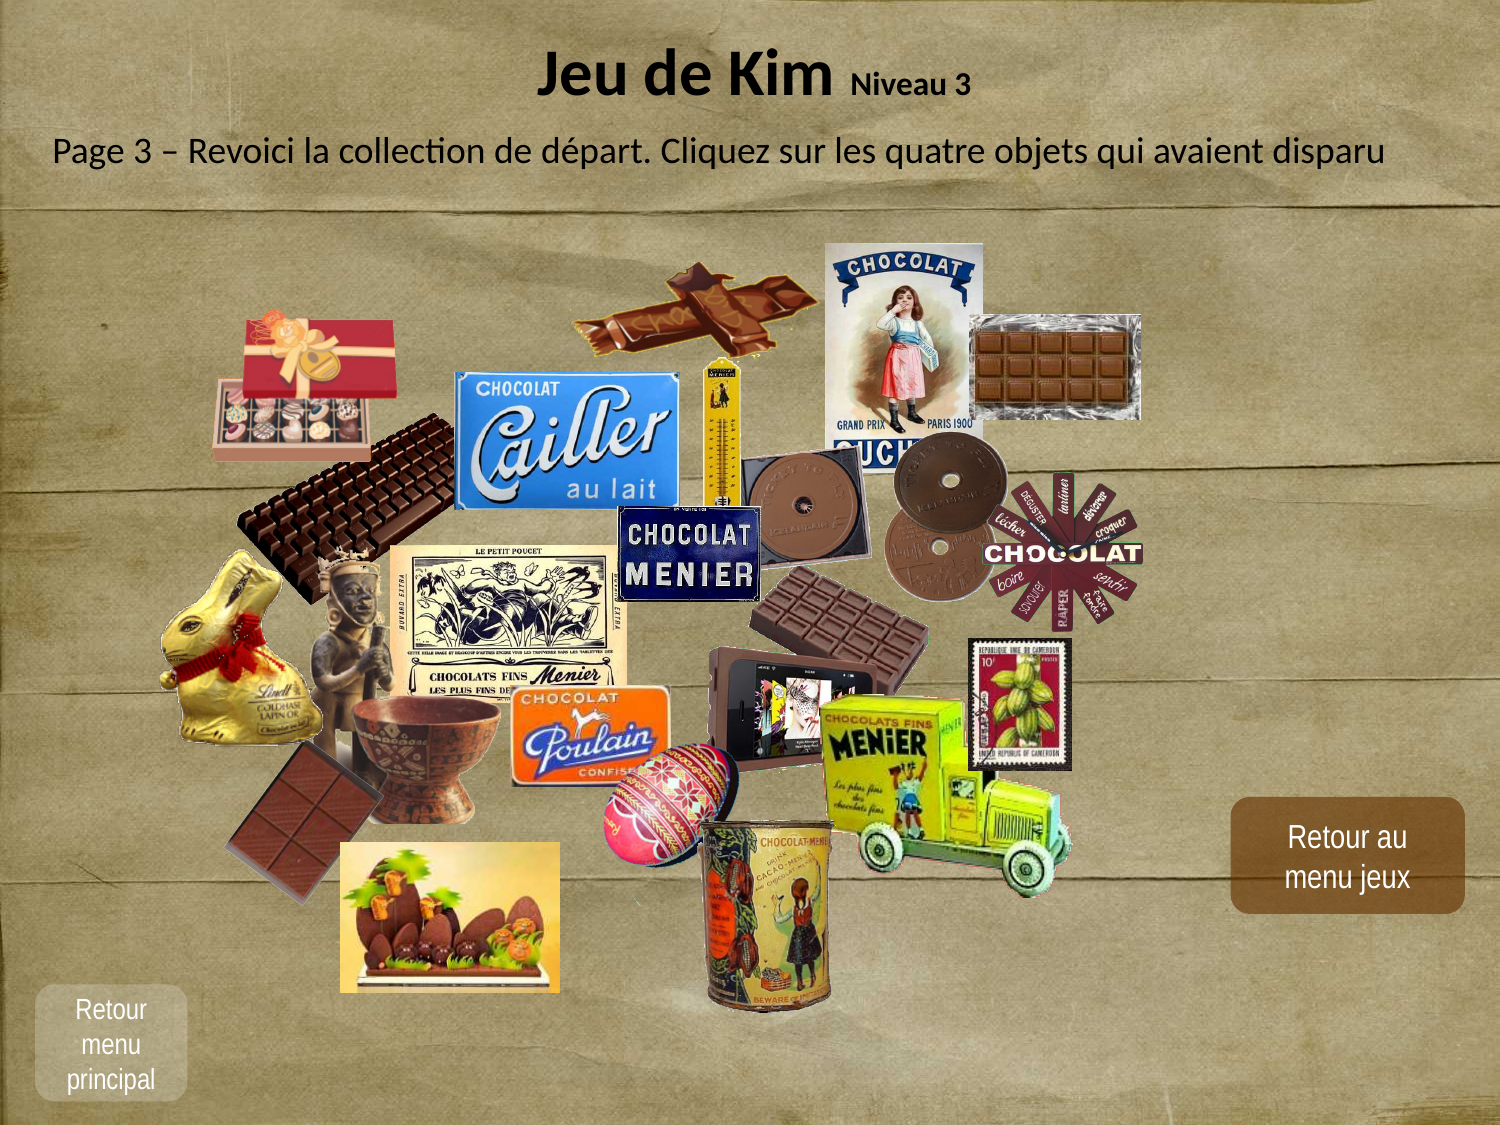

Jeu de Kim Niveau 3
#
Page 3 – Revoici la collection de départ. Cliquez sur les quatre objets qui avaient disparu
Retour au menu jeux
Retour menu
principal